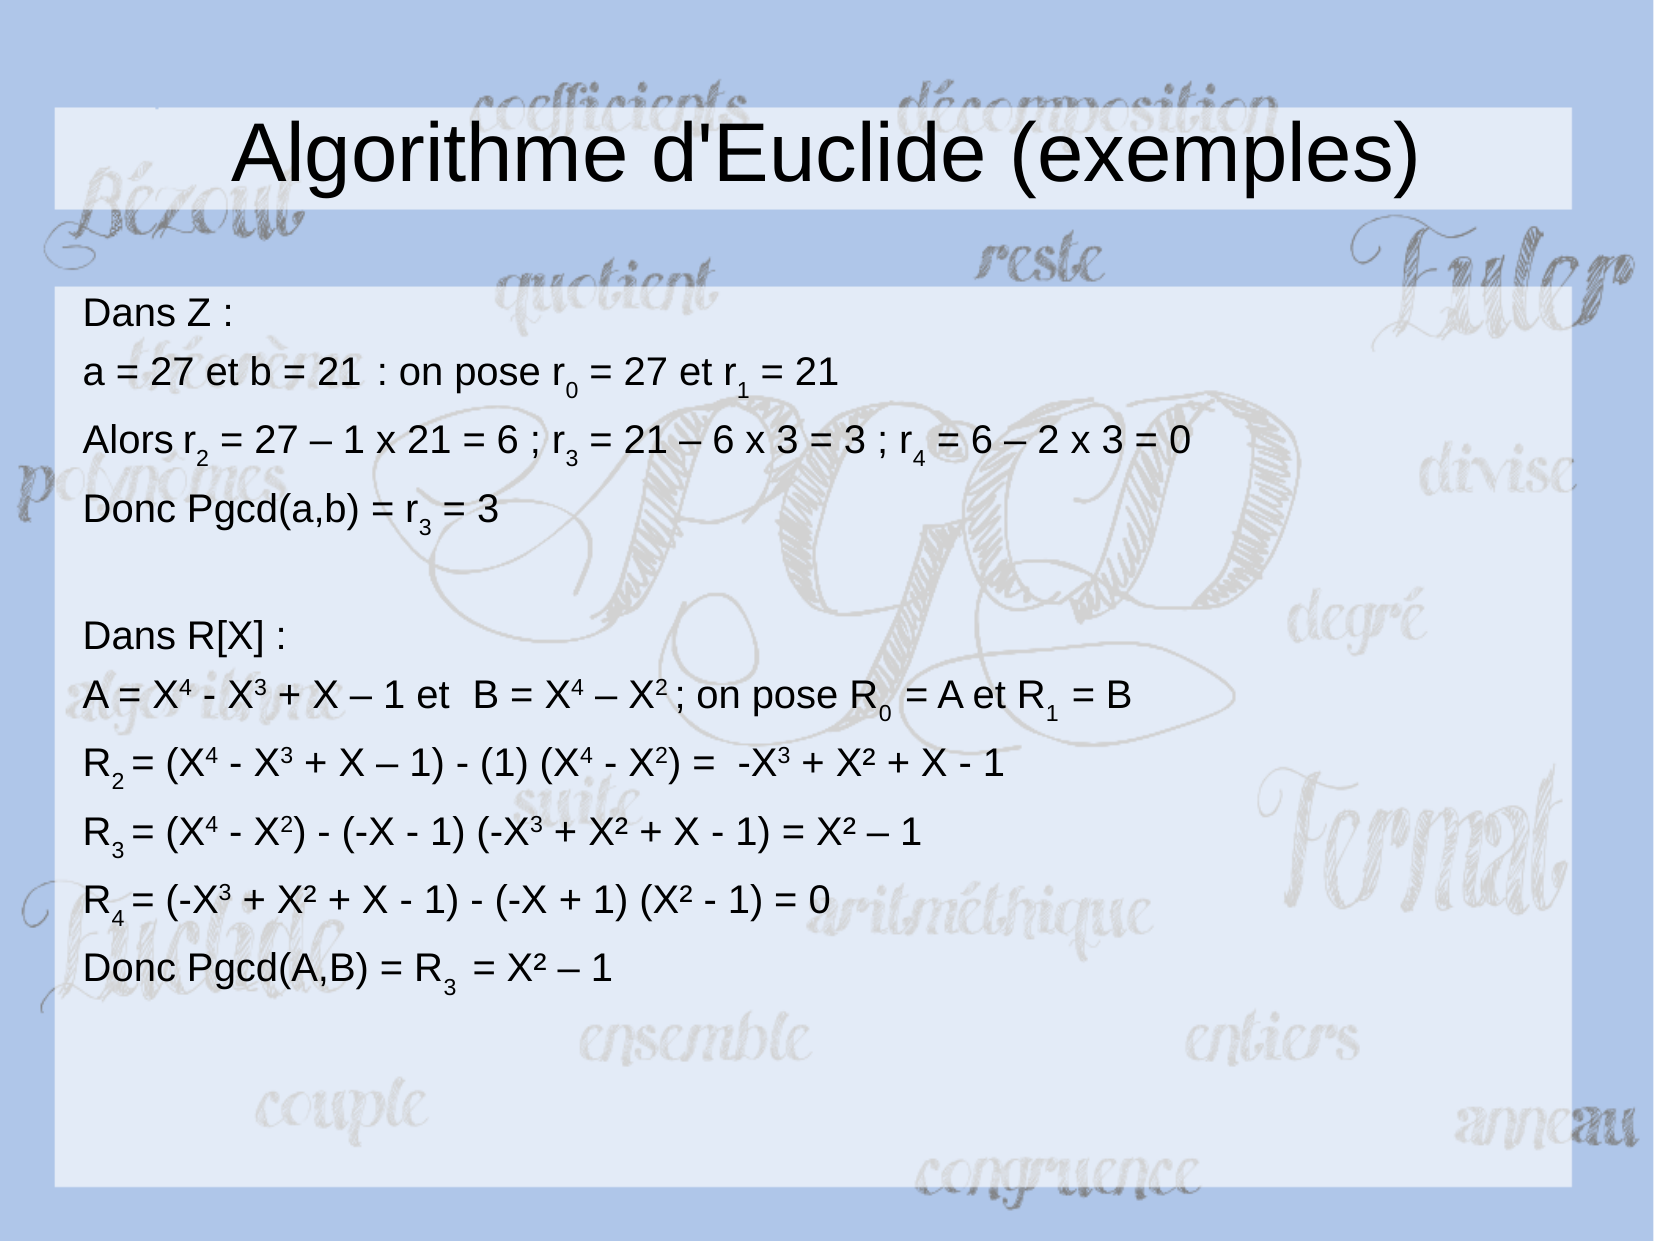

# Algorithme d'Euclide (exemples)
Dans Z :
a = 27 et b = 21	 : on pose r0 = 27 et r1 = 21
Alors r2 = 27 – 1 x 21 = 6 ; r3 = 21 – 6 x 3 = 3 ; r4 = 6 – 2 x 3 = 0
Donc Pgcd(a,b) = r3 = 3
Dans R[X] :
A = X4 - X3 + X – 1 et	B = X4 – X2 ; on pose R0 = A et R1 = B
R2 = (X4 - X3 + X – 1) - (1) (X4 - X2) = -X3 + X² + X - 1
R3 = (X4 - X2) - (-X - 1) (-X3 + X² + X - 1) = X² – 1
R4 = (-X3 + X² + X - 1) - (-X + 1) (X² - 1) = 0
Donc Pgcd(A,B) = R3	= X² – 1